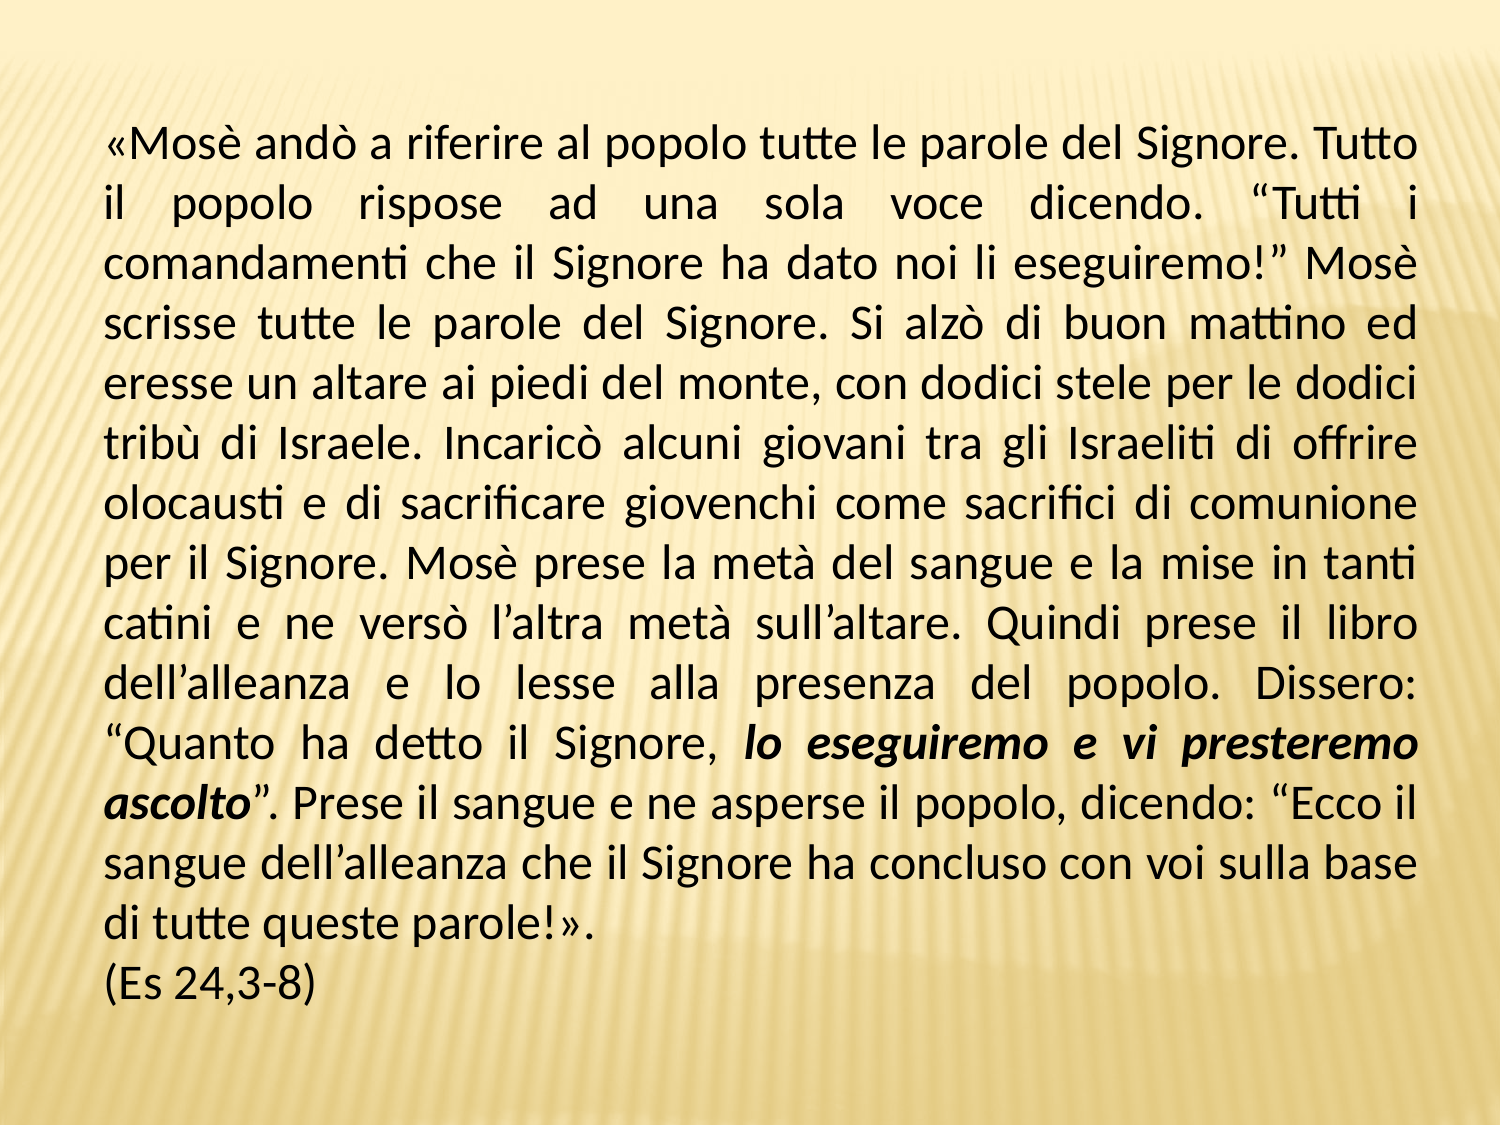

«Mosè andò a riferire al popolo tutte le parole del Signore. Tutto il popolo rispose ad una sola voce dicendo. “Tutti i comandamenti che il Signore ha dato noi li eseguiremo!” Mosè scrisse tutte le parole del Signore. Si alzò di buon mattino ed eresse un altare ai piedi del monte, con dodici stele per le dodici tribù di Israele. Incaricò alcuni giovani tra gli Israeliti di offrire olocausti e di sacrificare giovenchi come sacrifici di comunione per il Signore. Mosè prese la metà del sangue e la mise in tanti catini e ne versò l’altra metà sull’altare. Quindi prese il libro dell’alleanza e lo lesse alla presenza del popolo. Dissero: “Quanto ha detto il Signore, lo eseguiremo e vi presteremo ascolto”. Prese il sangue e ne asperse il popolo, dicendo: “Ecco il sangue dell’alleanza che il Signore ha concluso con voi sulla base di tutte queste parole!».
(Es 24,3-8)